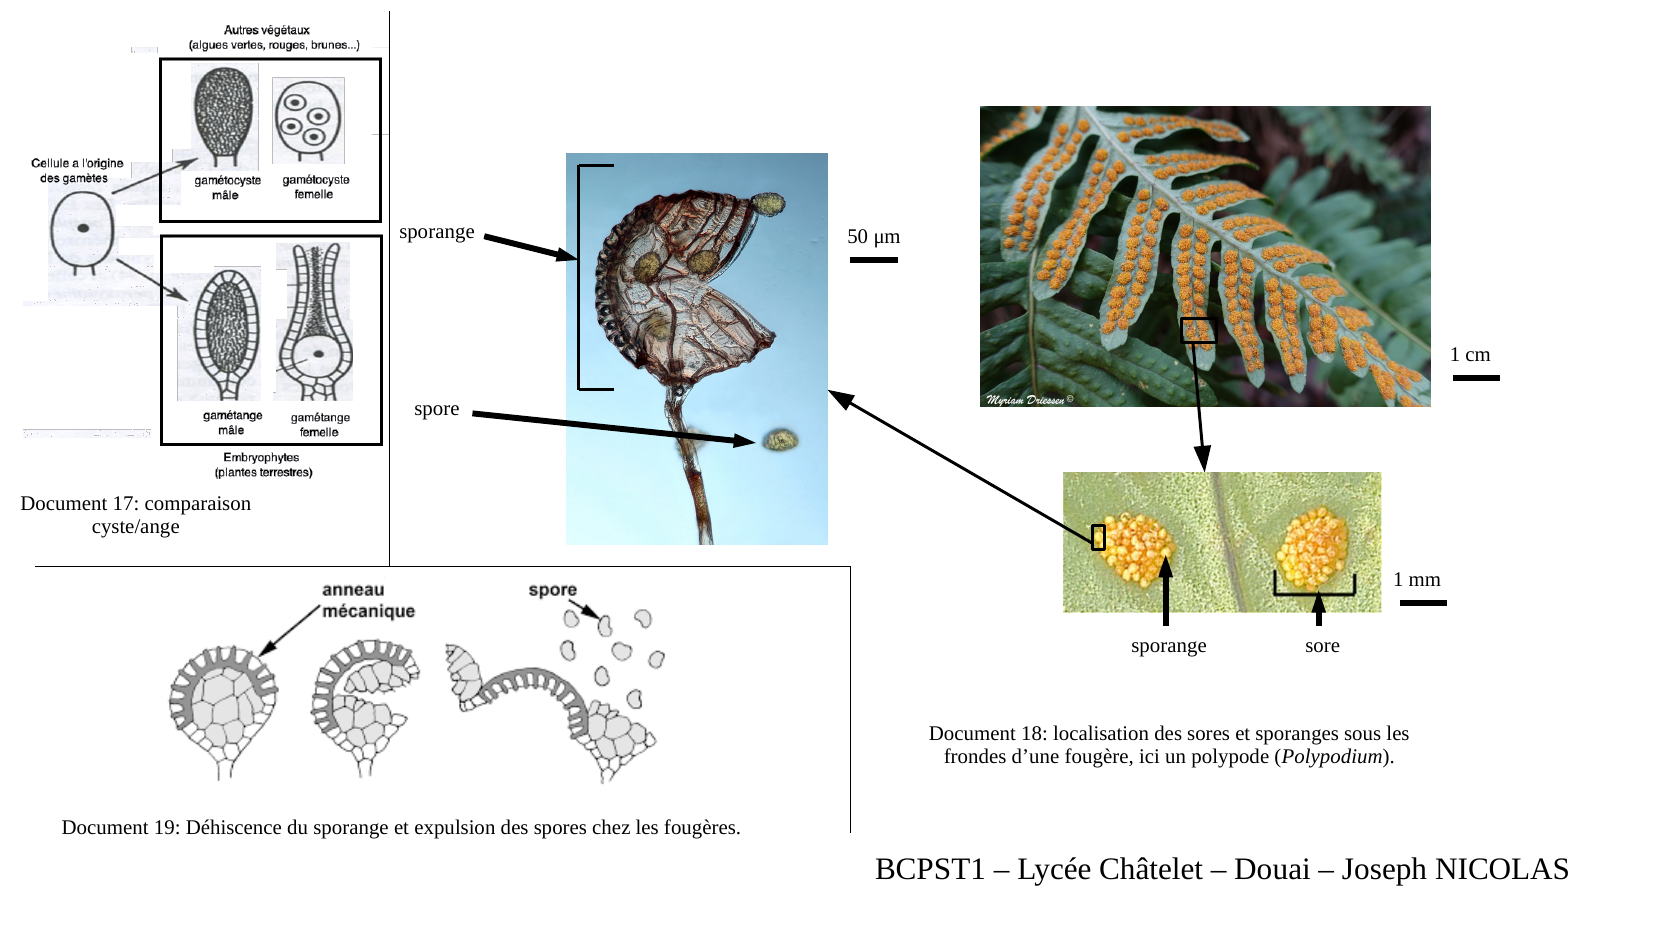

sporange
50 μm
1 cm
spore
Document 17: comparaison cyste/ange
1 mm
sporange
sore
Document 18: localisation des sores et sporanges sous les frondes d’une fougère, ici un polypode (Polypodium).
Document 19: Déhiscence du sporange et expulsion des spores chez les fougères.
BCPST1 – Lycée Châtelet – Douai – Joseph NICOLAS